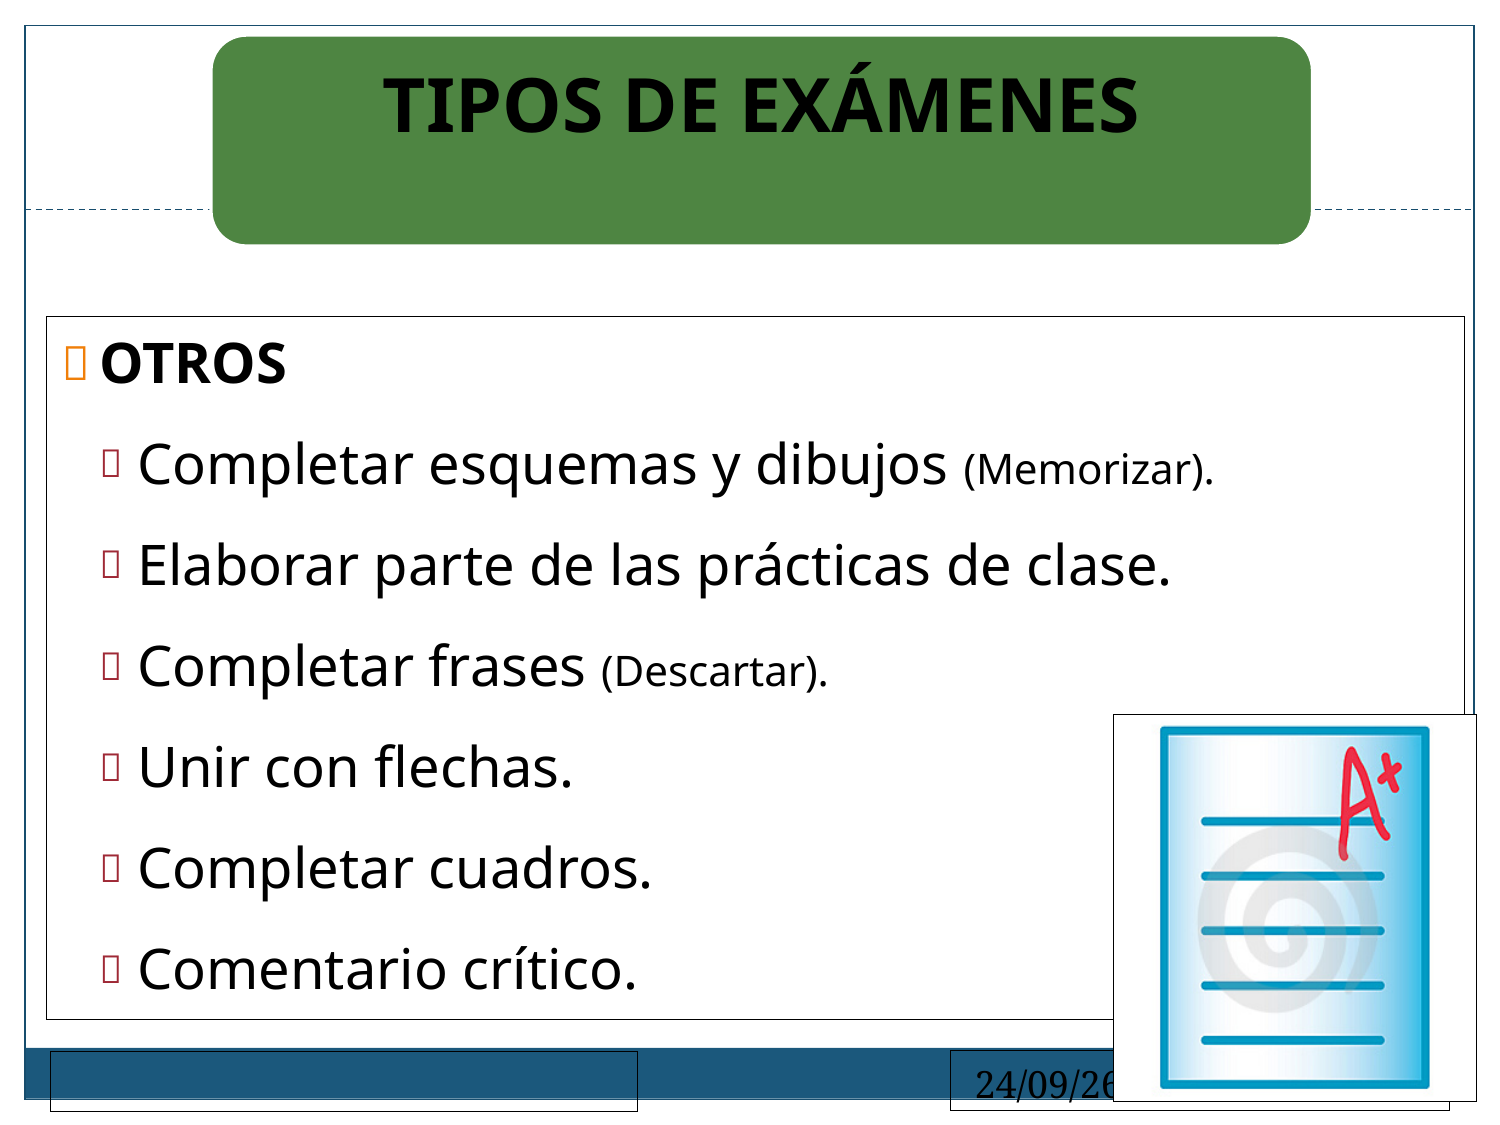

TIPOS DE EXÁMENES
# OTROS
Completar esquemas y dibujos (Memorizar).
Elaborar parte de las prácticas de clase.
Completar frases (Descartar).
Unir con flechas.
Completar cuadros.
Comentario crítico.